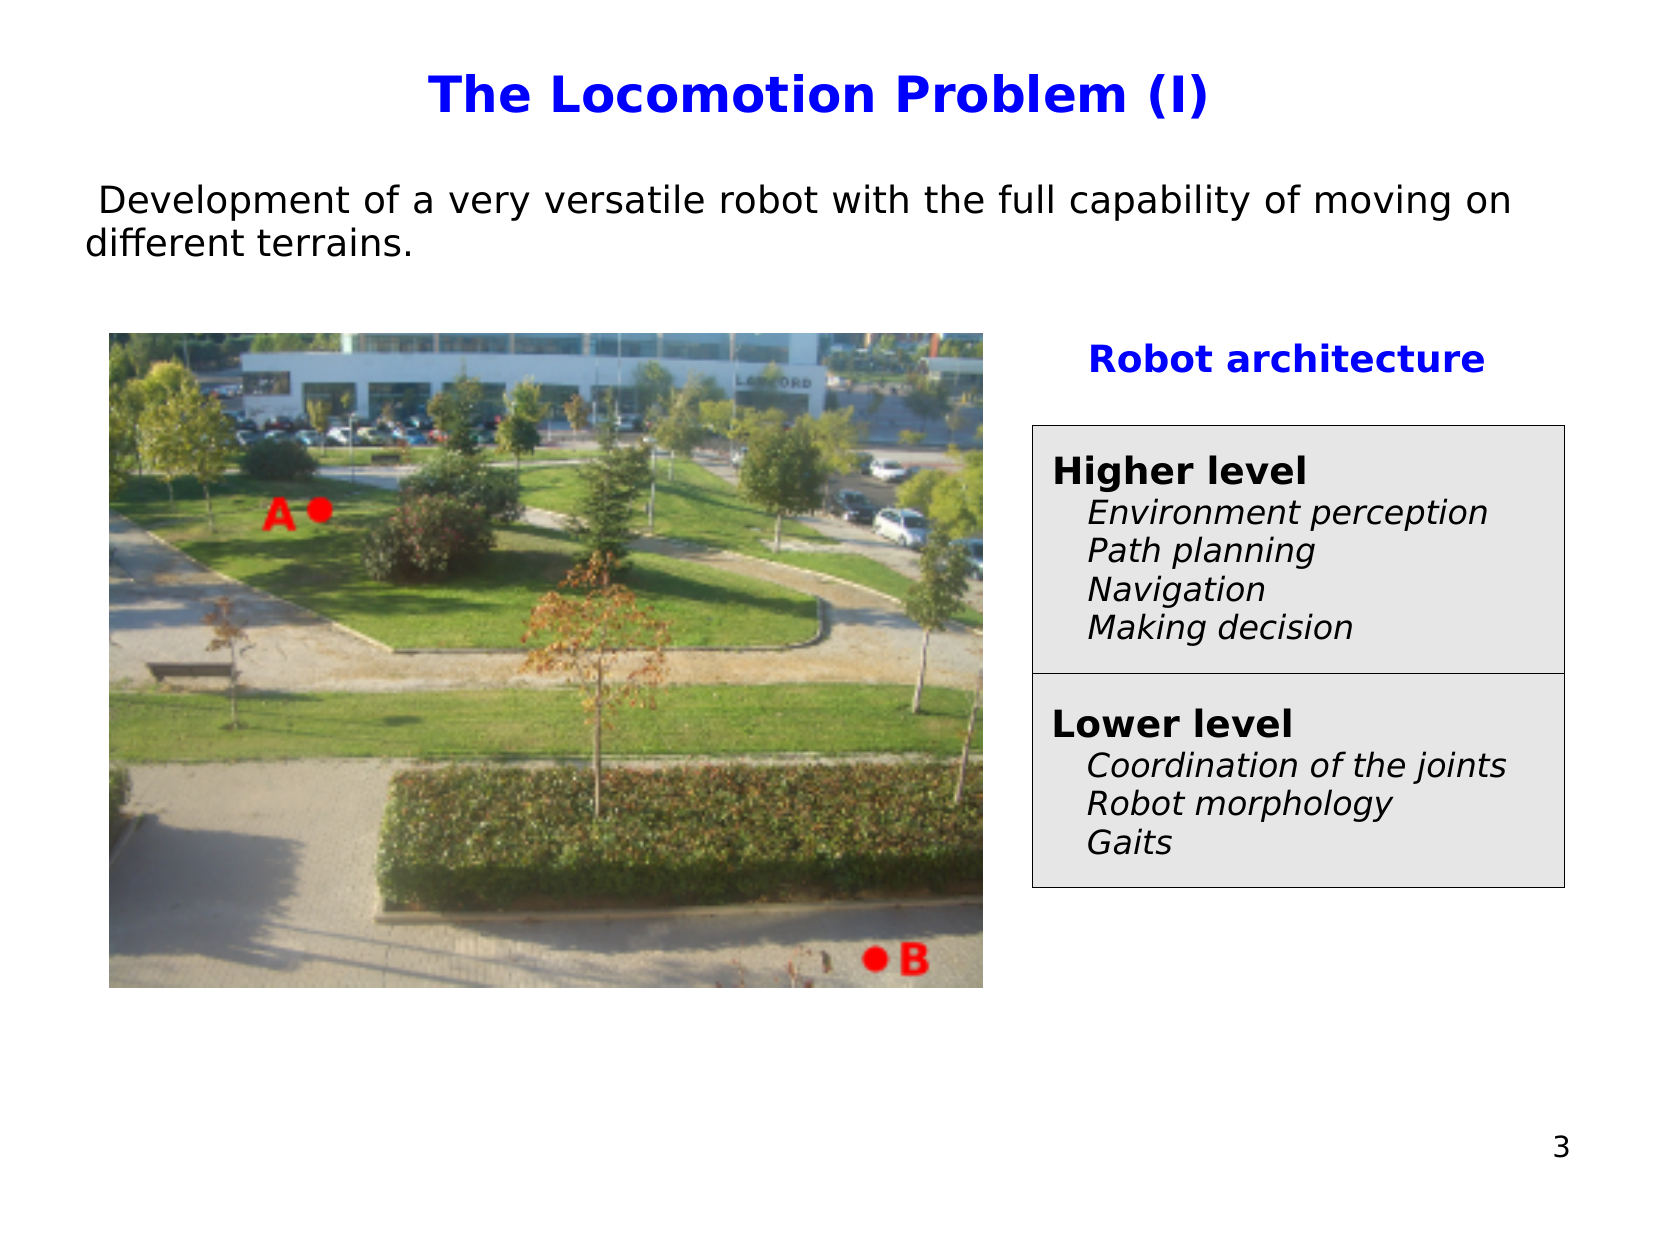

The Locomotion Problem (I)
 Development of a very versatile robot with the full capability of moving on different terrains.
Robot architecture
Higher level
Environment perception
Path planning
Navigation
Making decision
Lower level
Coordination of the joints
Robot morphology
Gaits
3